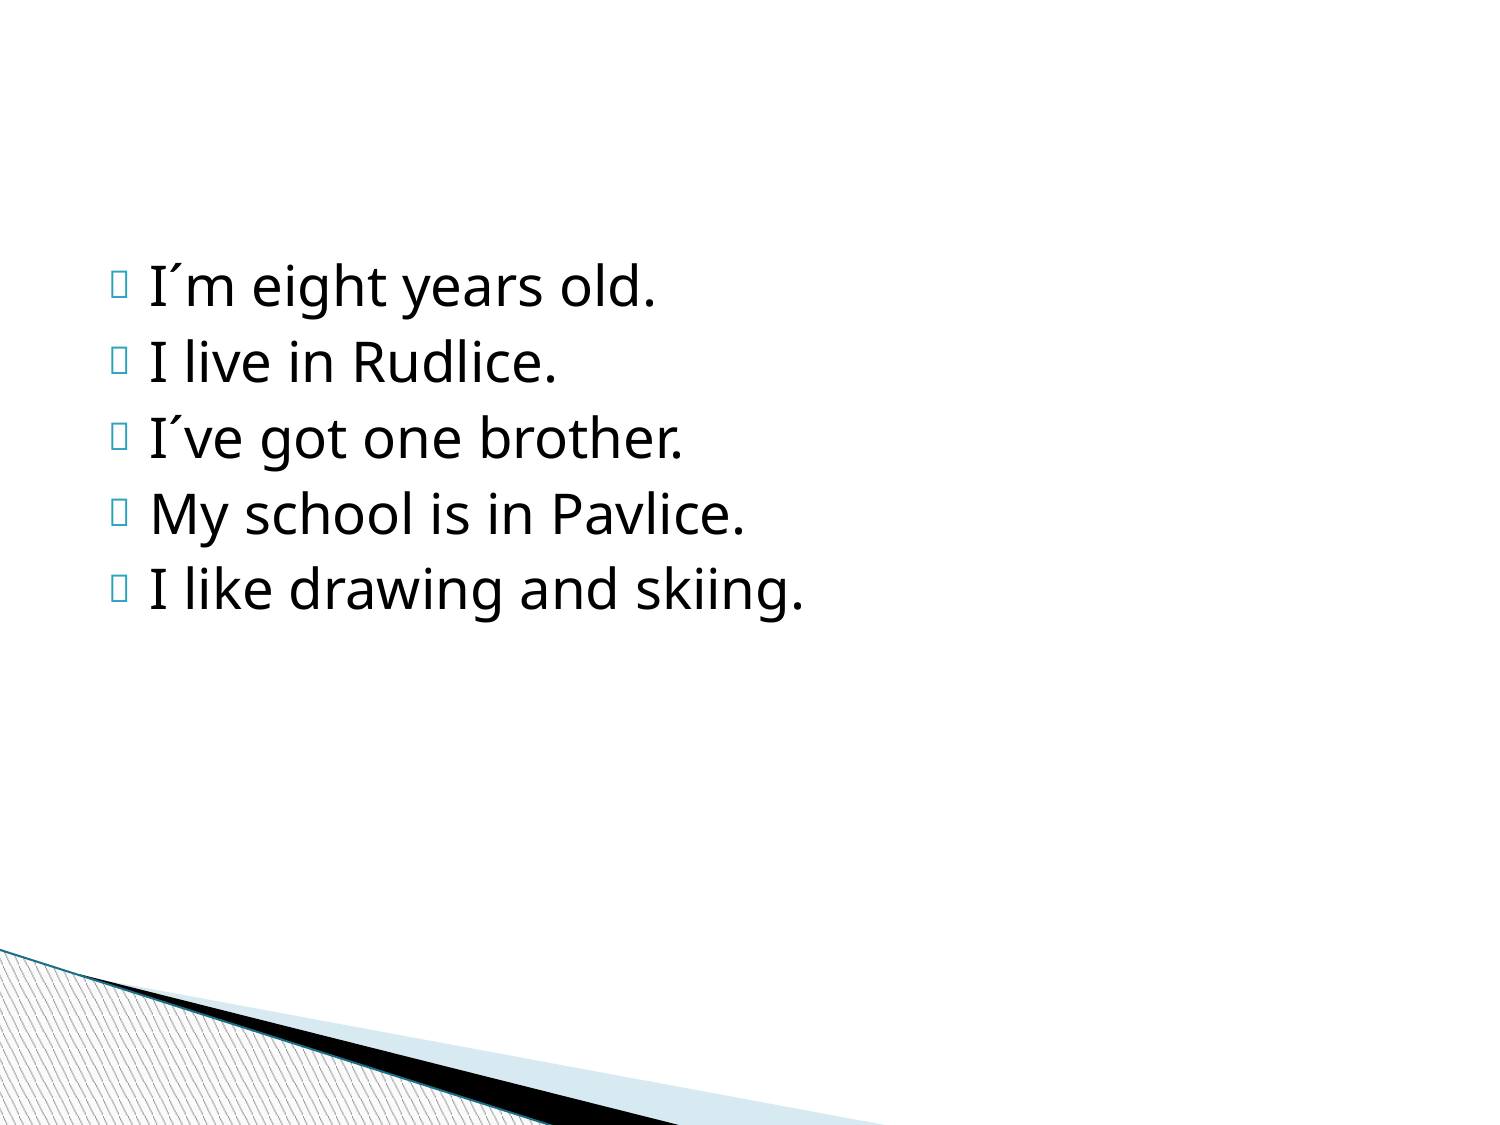

# I´m eight years old.
I live in Rudlice.
I´ve got one brother.
My school is in Pavlice.
I like drawing and skiing.